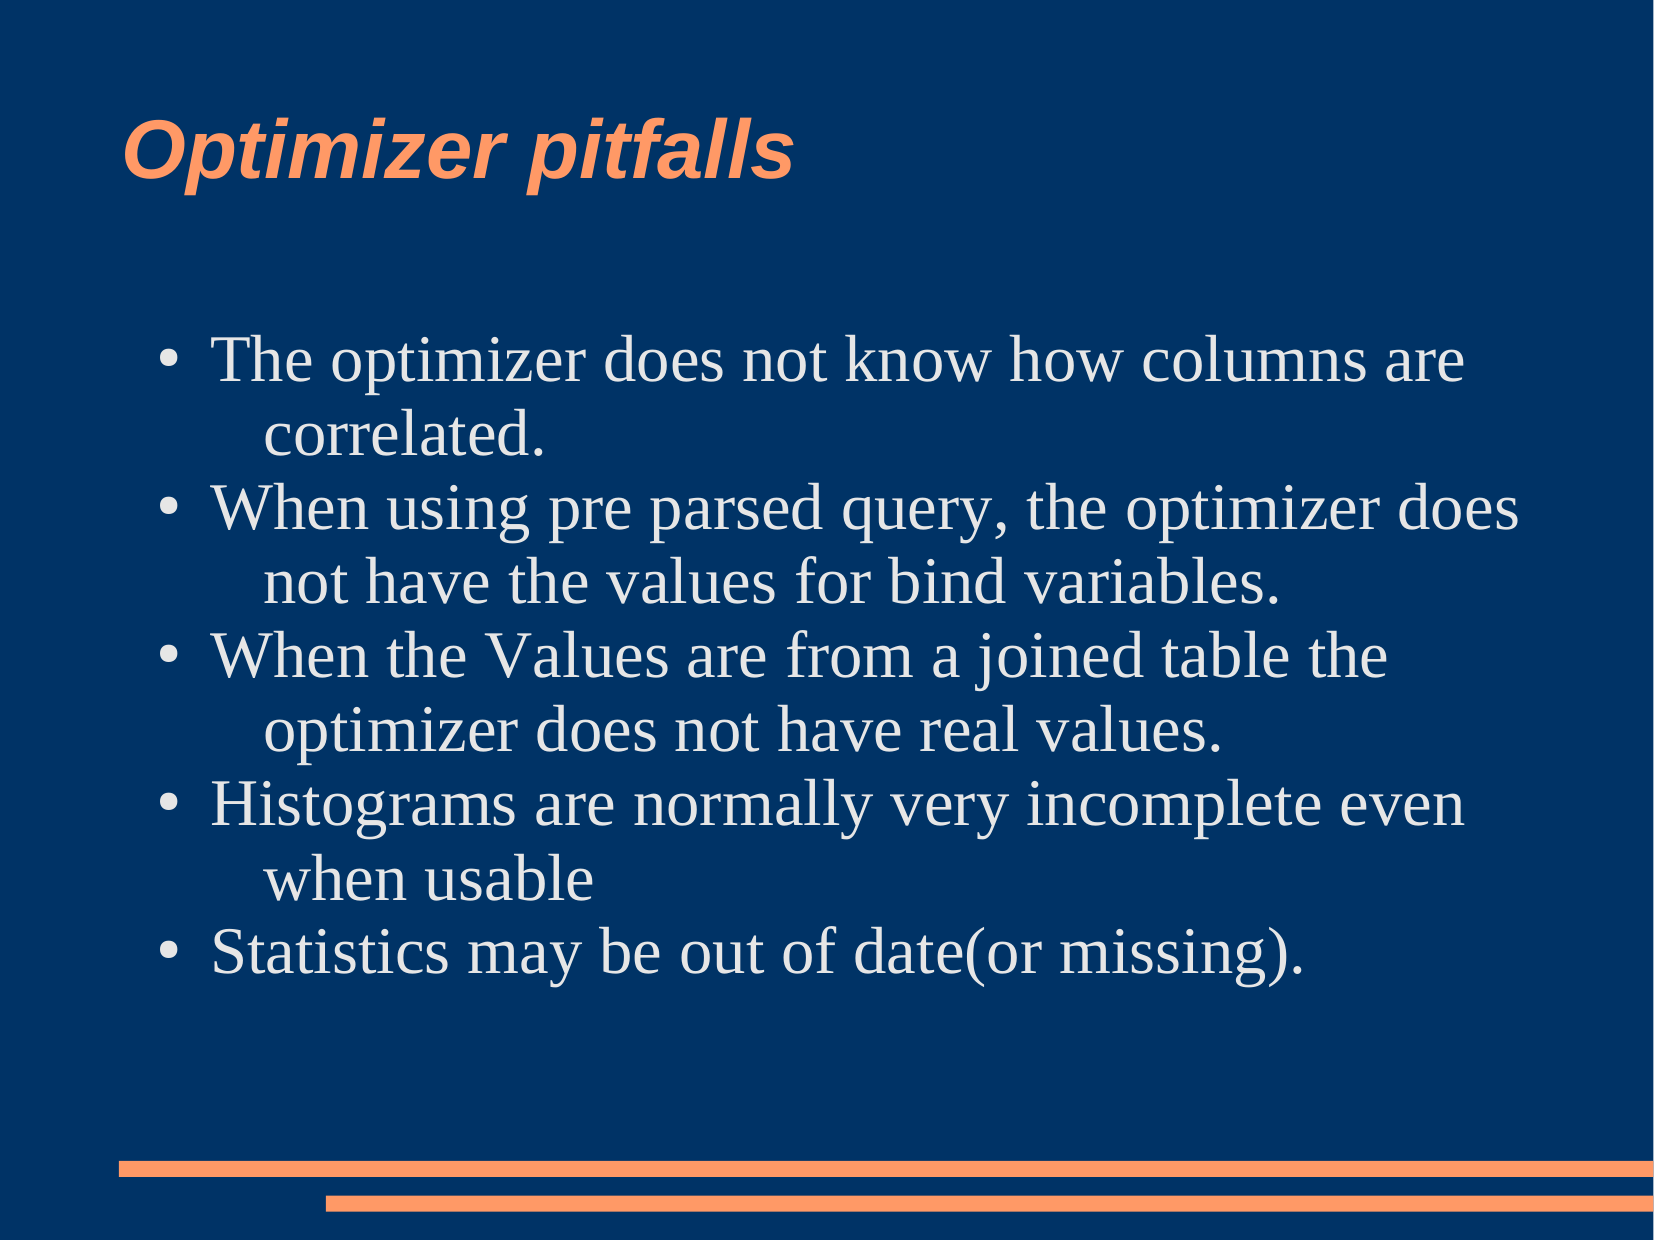

# Optimizer pitfalls
The optimizer does not know how columns are correlated.
When using pre parsed query, the optimizer does not have the values for bind variables.
When the Values are from a joined table the optimizer does not have real values.
Histograms are normally very incomplete even when usable
Statistics may be out of date(or missing).